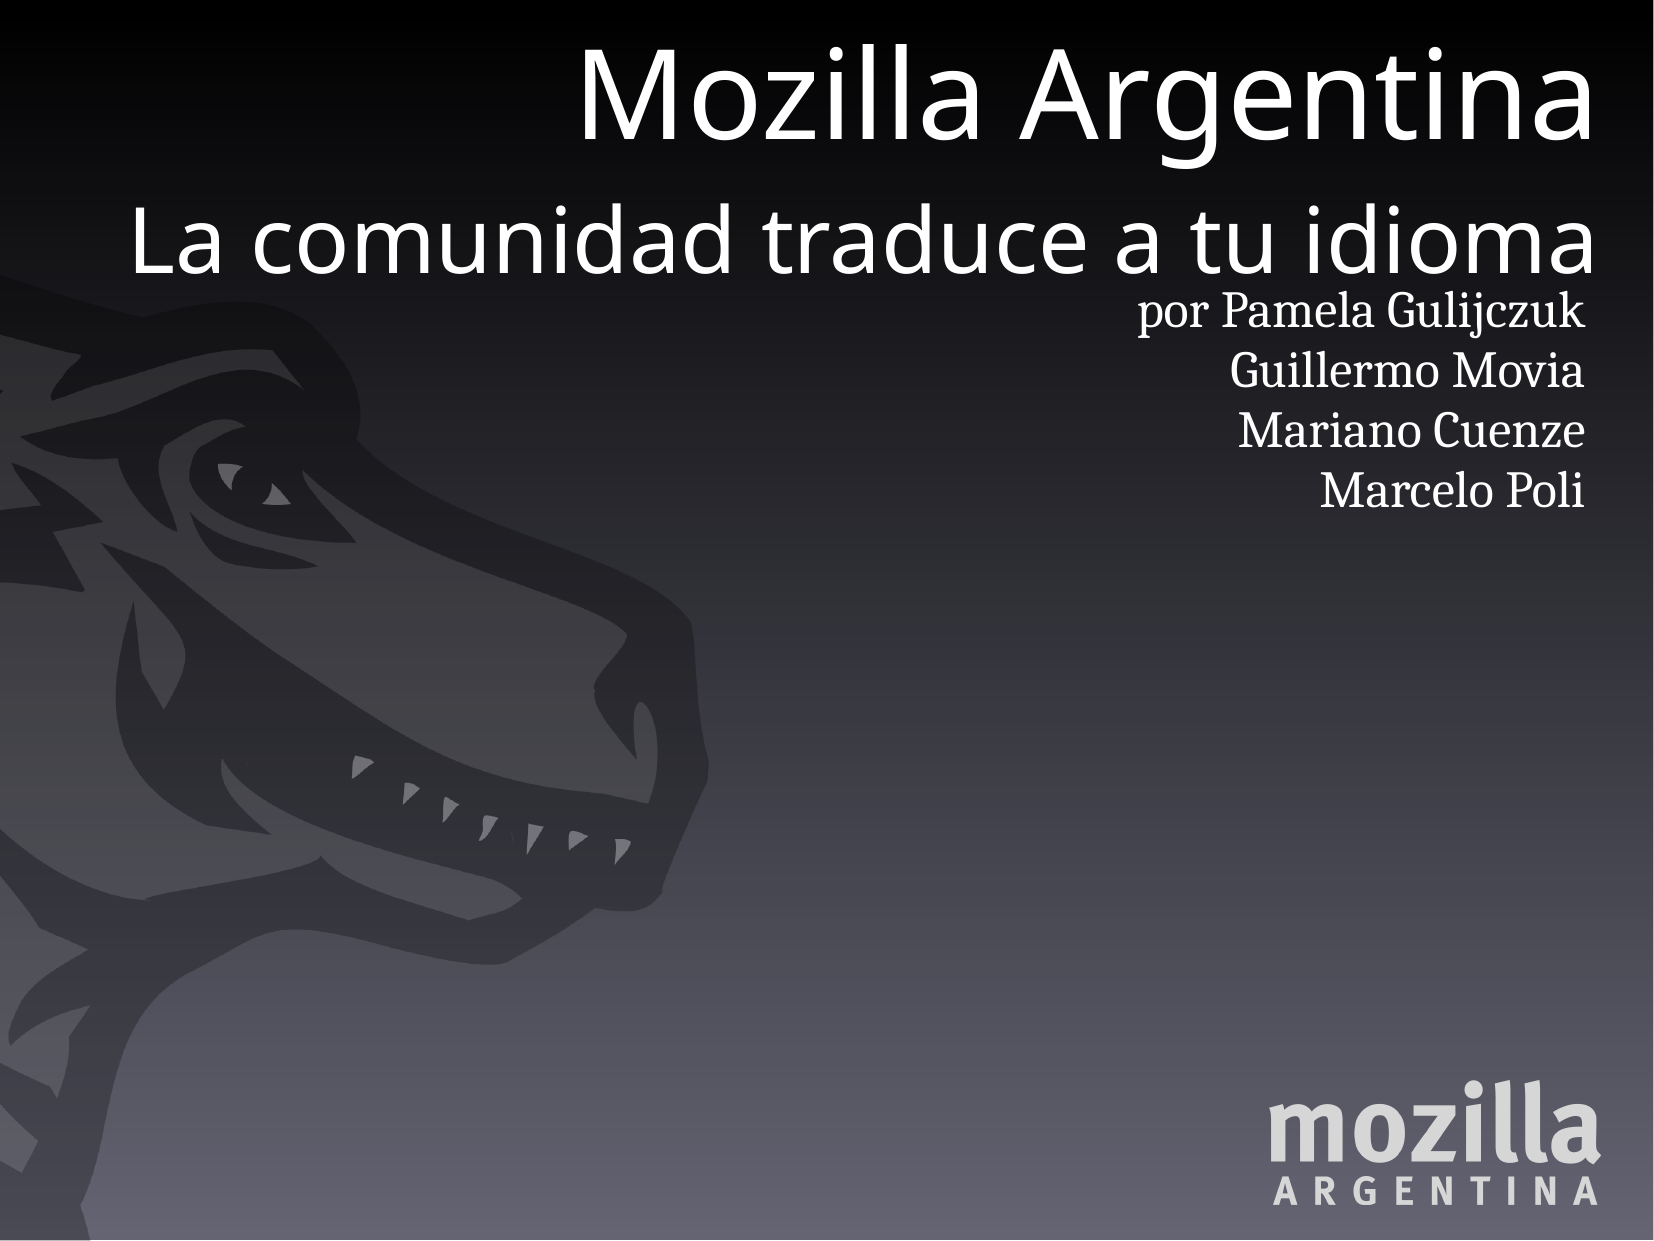

# Mozilla Argentina La comunidad traduce a tu idioma
por Pamela Gulijczuk
Guillermo Movia
Mariano Cuenze
Marcelo Poli